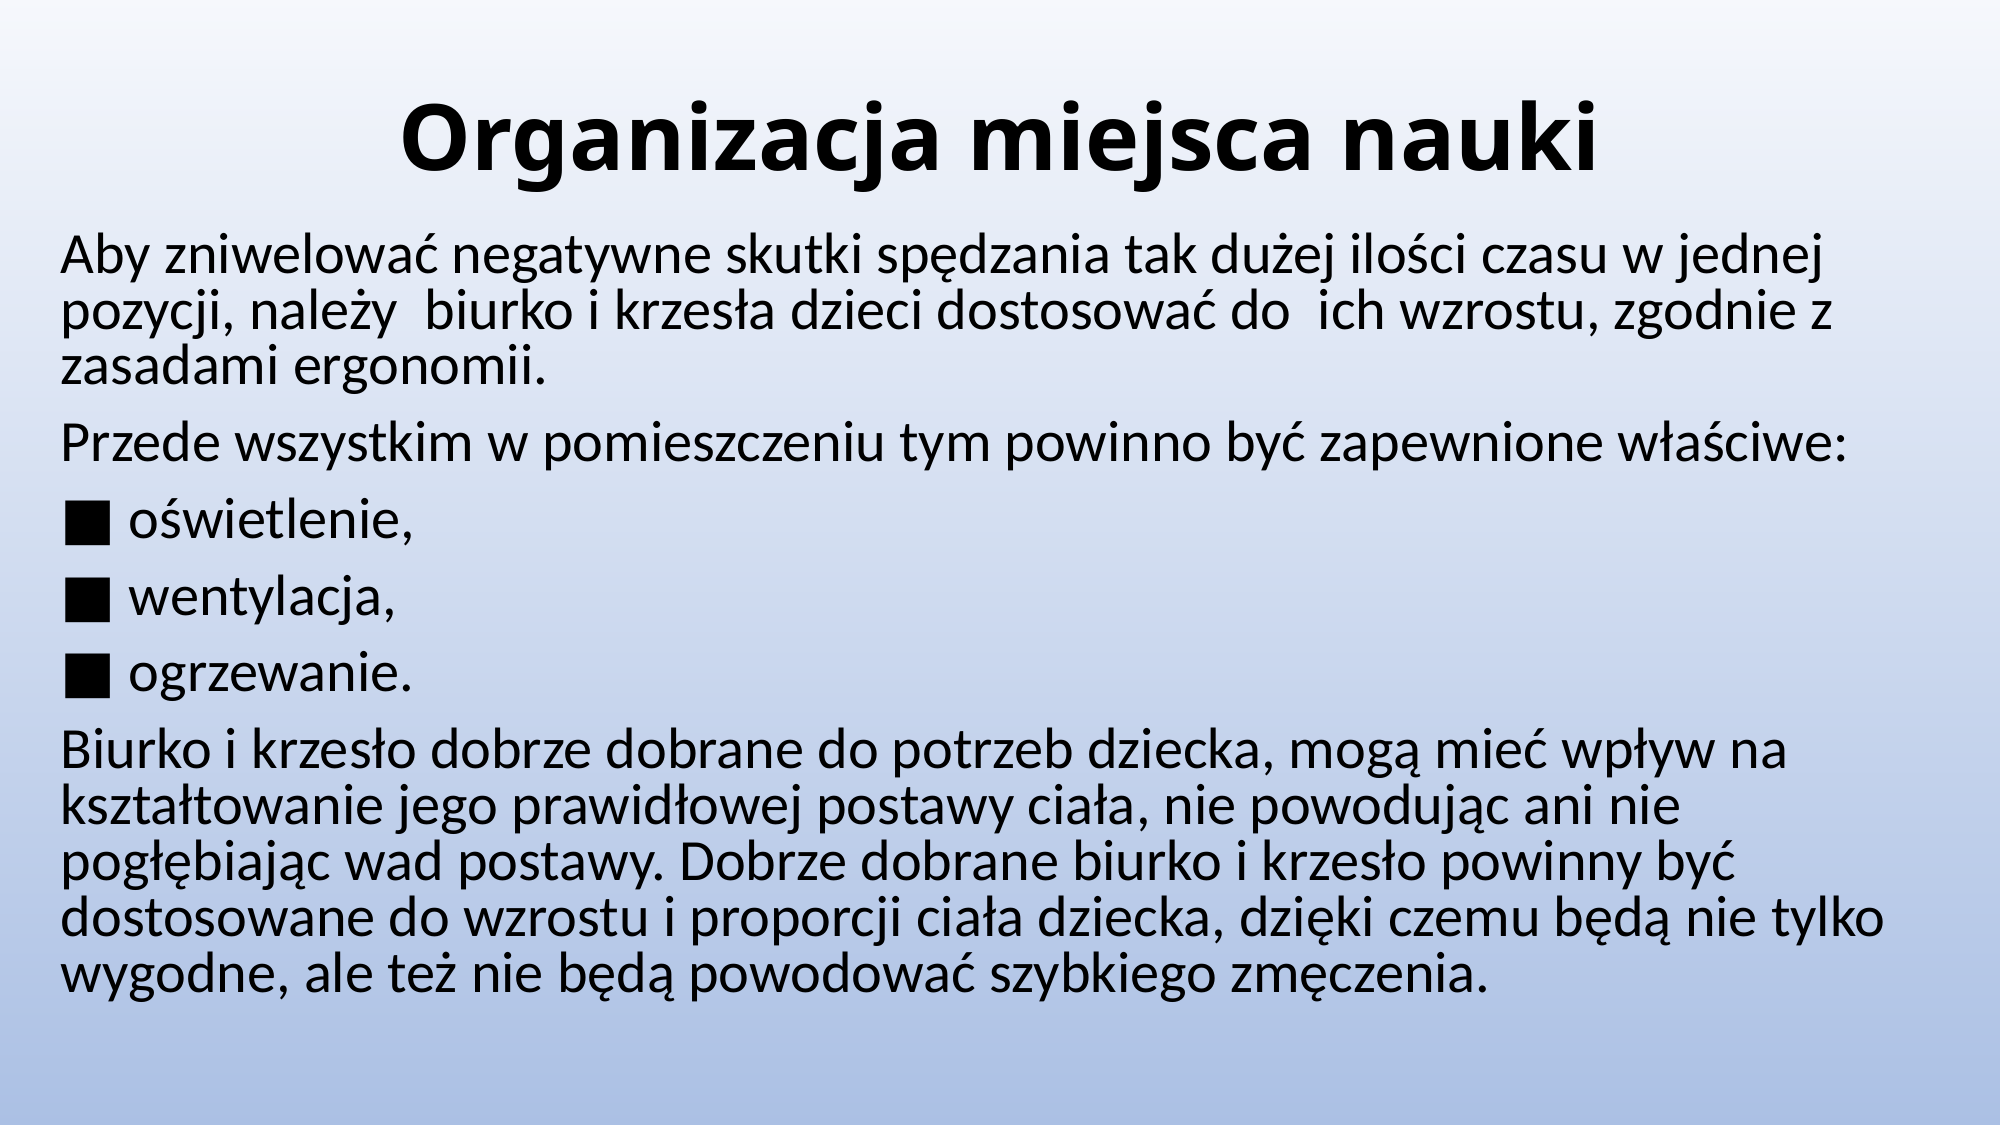

# Organizacja miejsca nauki
Aby zniwelować negatywne skutki spędzania tak dużej ilości czasu w jednej pozycji, należy biurko i krzesła dzieci dostosować do ich wzrostu, zgodnie z zasadami ergonomii.
Przede wszystkim w pomieszczeniu tym powinno być zapewnione właściwe:
■ oświetlenie,
■ wentylacja,
■ ogrzewanie.
Biurko i krzesło dobrze dobrane do potrzeb dziecka, mogą mieć wpływ na kształtowanie jego prawidłowej postawy ciała, nie powodując ani nie pogłębiając wad postawy. Dobrze dobrane biurko i krzesło powinny być dostosowane do wzrostu i proporcji ciała dziecka, dzięki czemu będą nie tylko wygodne, ale też nie będą powodować szybkiego zmęczenia.